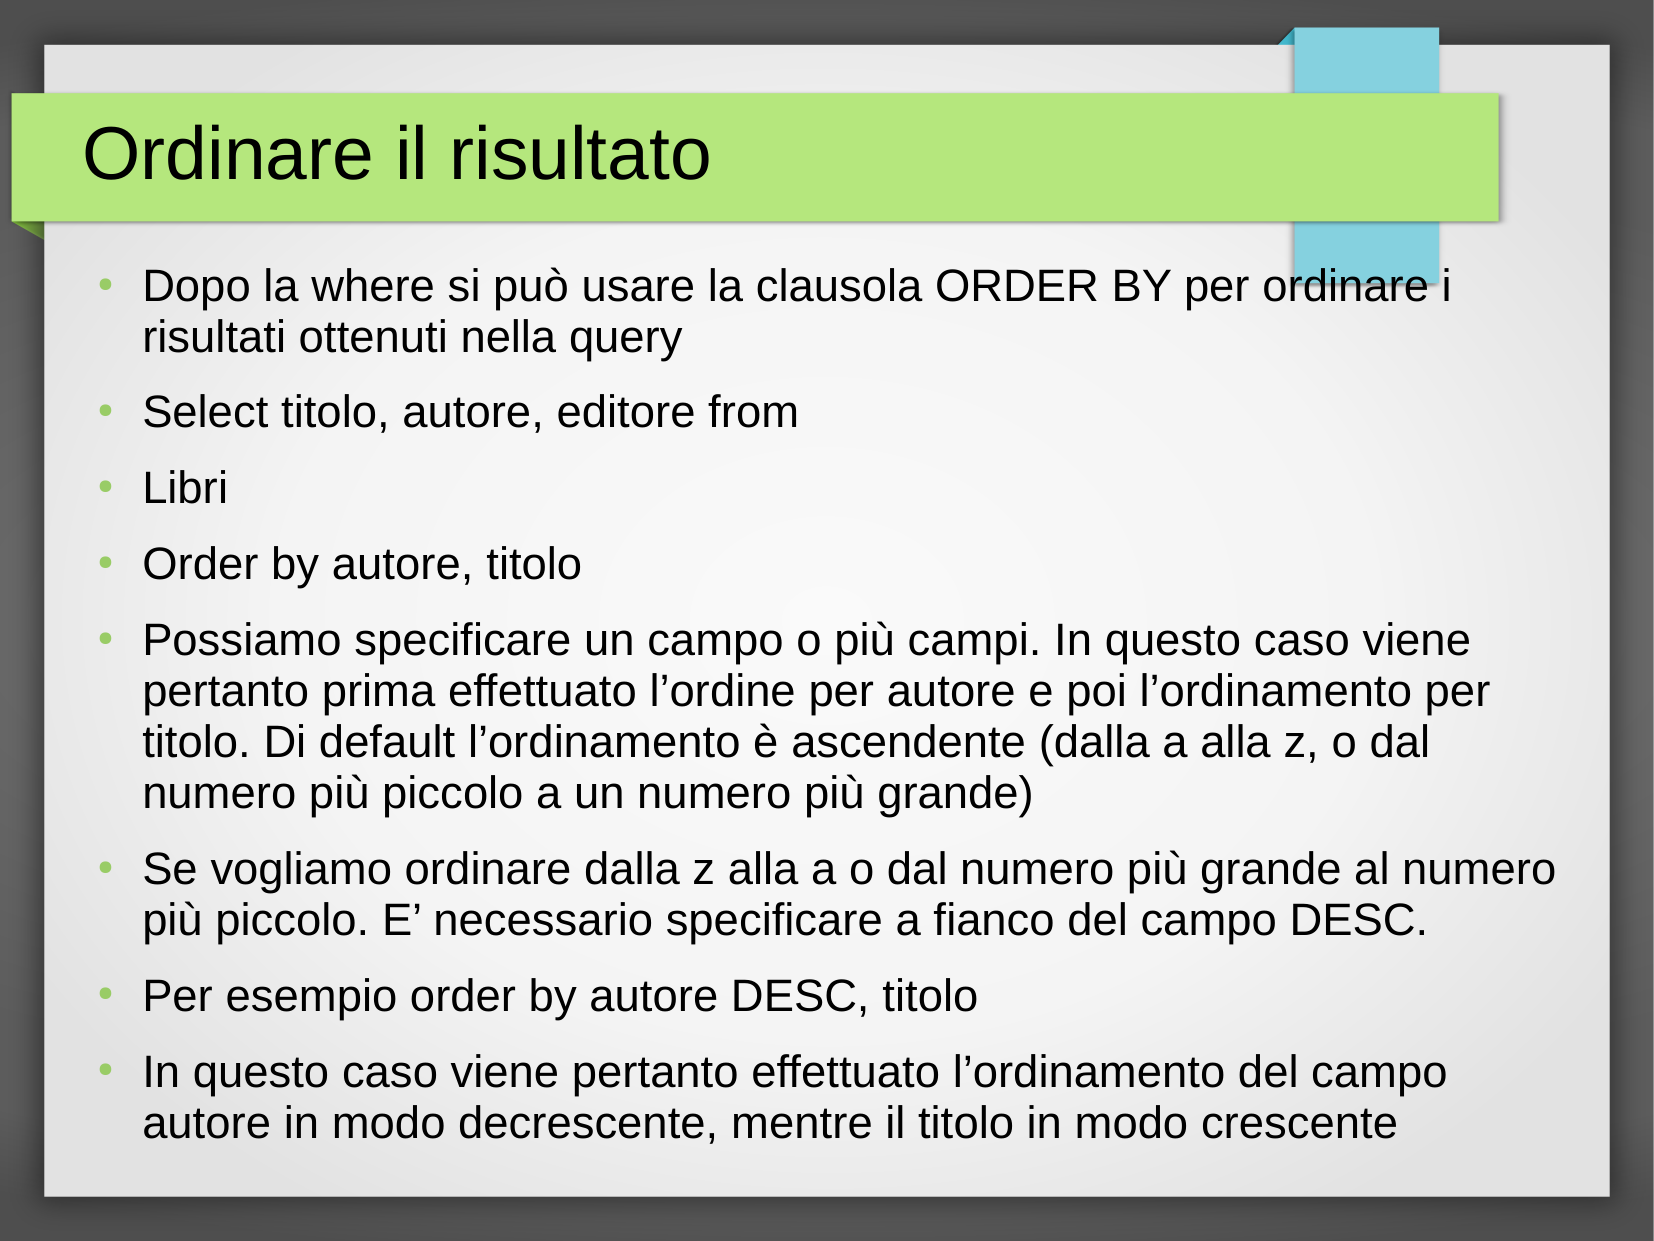

# Ordinare il risultato
Dopo la where si può usare la clausola ORDER BY per ordinare i risultati ottenuti nella query
Select titolo, autore, editore from
Libri
Order by autore, titolo
Possiamo specificare un campo o più campi. In questo caso viene pertanto prima effettuato l’ordine per autore e poi l’ordinamento per titolo. Di default l’ordinamento è ascendente (dalla a alla z, o dal numero più piccolo a un numero più grande)
Se vogliamo ordinare dalla z alla a o dal numero più grande al numero più piccolo. E’ necessario specificare a fianco del campo DESC.
Per esempio order by autore DESC, titolo
In questo caso viene pertanto effettuato l’ordinamento del campo autore in modo decrescente, mentre il titolo in modo crescente